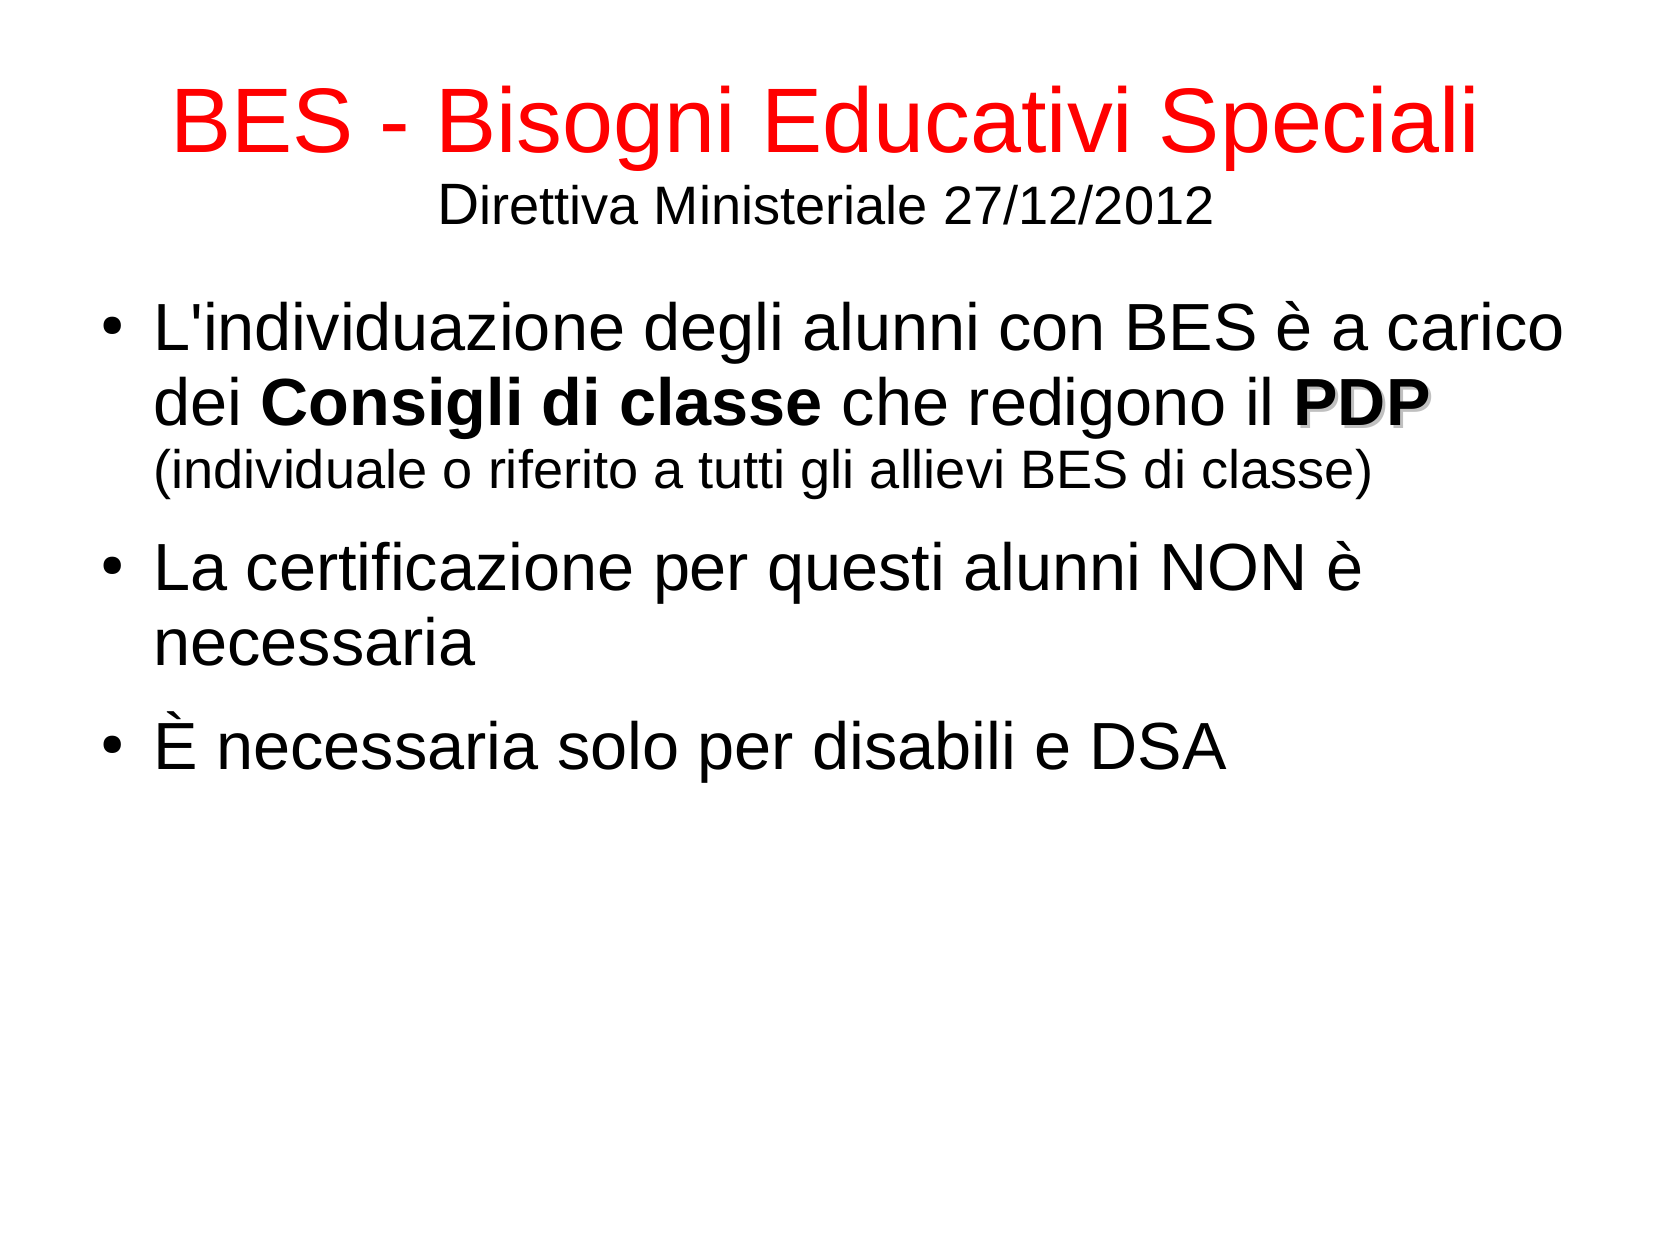

# BES - Bisogni Educativi Speciali Direttiva Ministeriale 27/12/2012
L'individuazione degli alunni con BES è a carico dei Consigli di classe che redigono il PDP (individuale o riferito a tutti gli allievi BES di classe)
La certificazione per questi alunni NON è necessaria
È necessaria solo per disabili e DSA